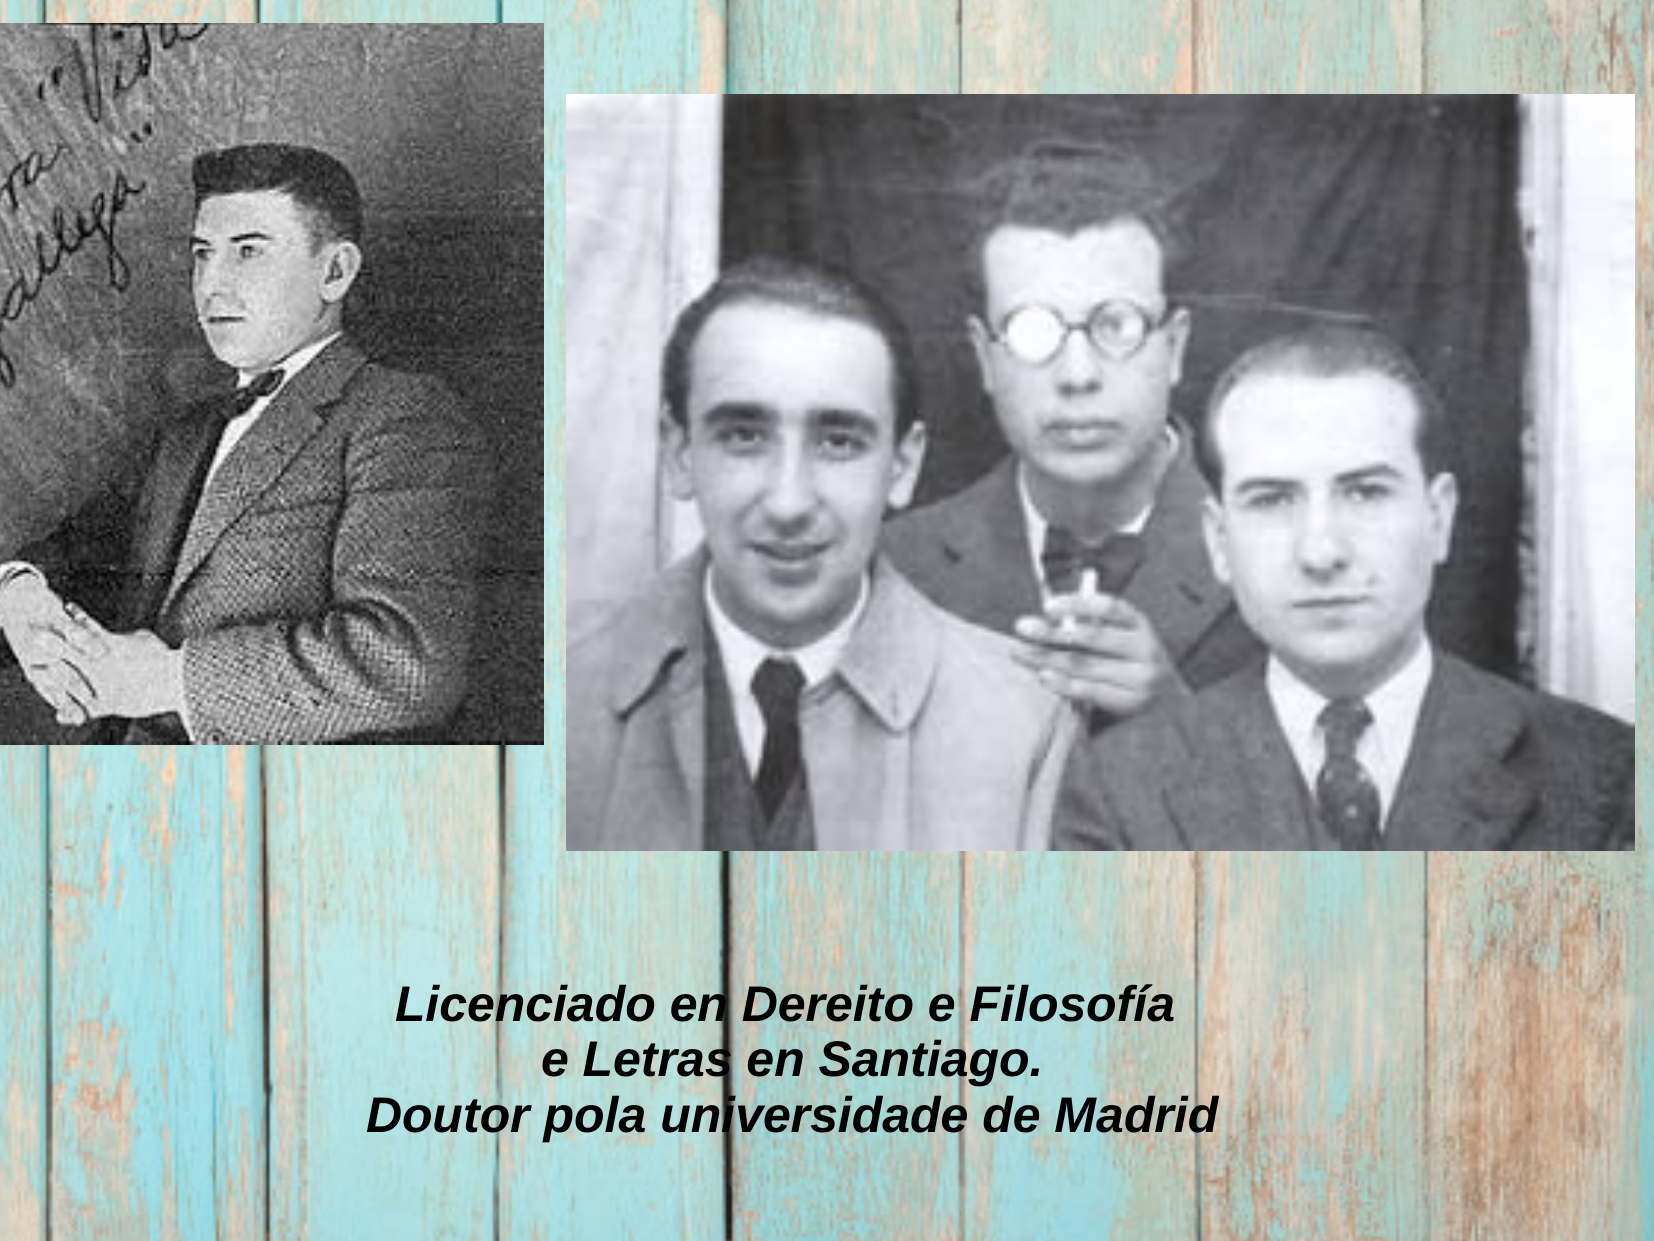

Licenciado en Dereito e Filosofía
 e Letras en Santiago.
 Doutor pola universidade de Madrid